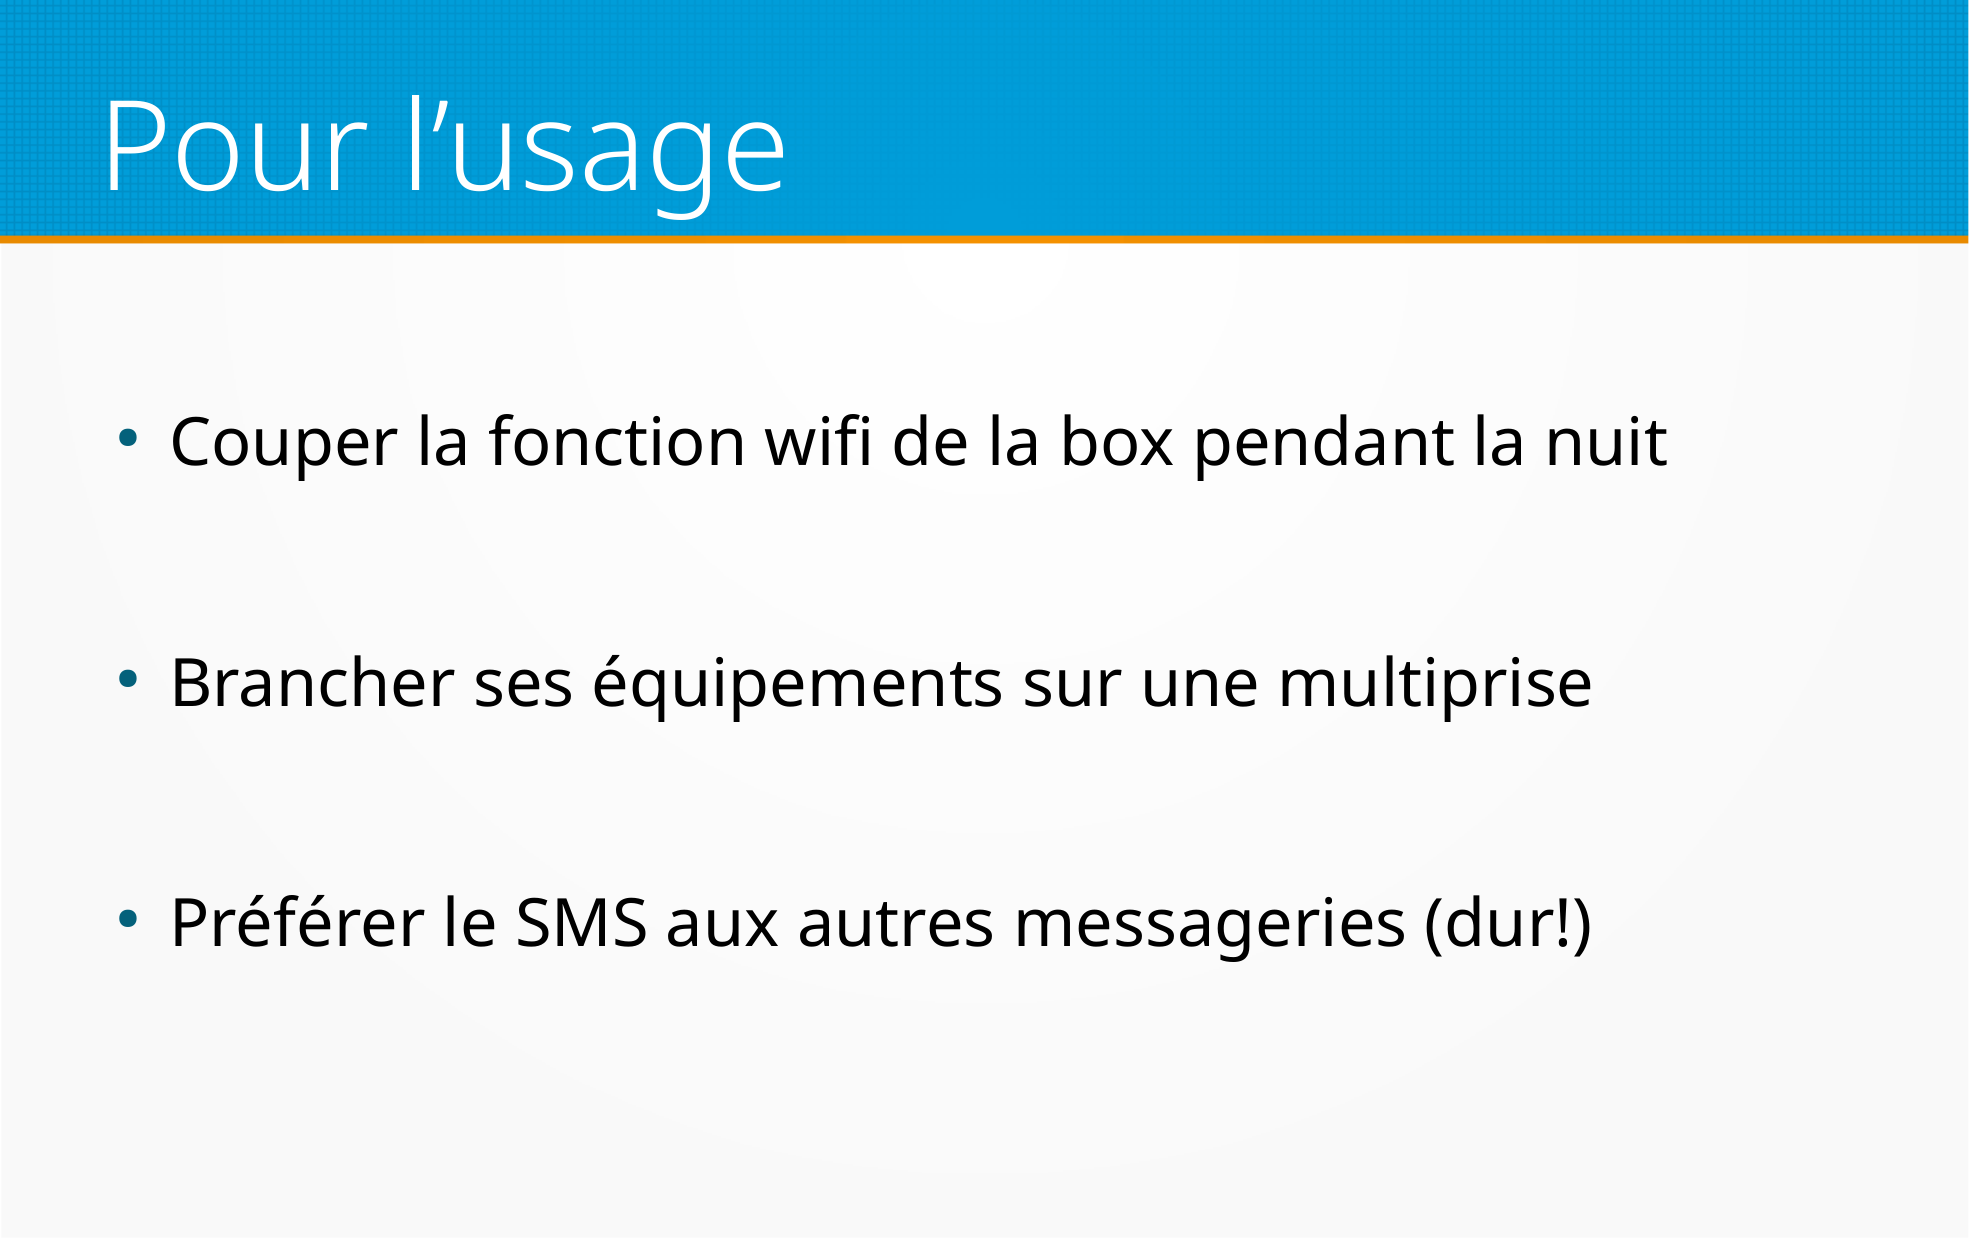

# Pour l’usage
Couper la fonction wifi de la box pendant la nuit
Brancher ses équipements sur une multiprise
Préférer le SMS aux autres messageries (dur!)